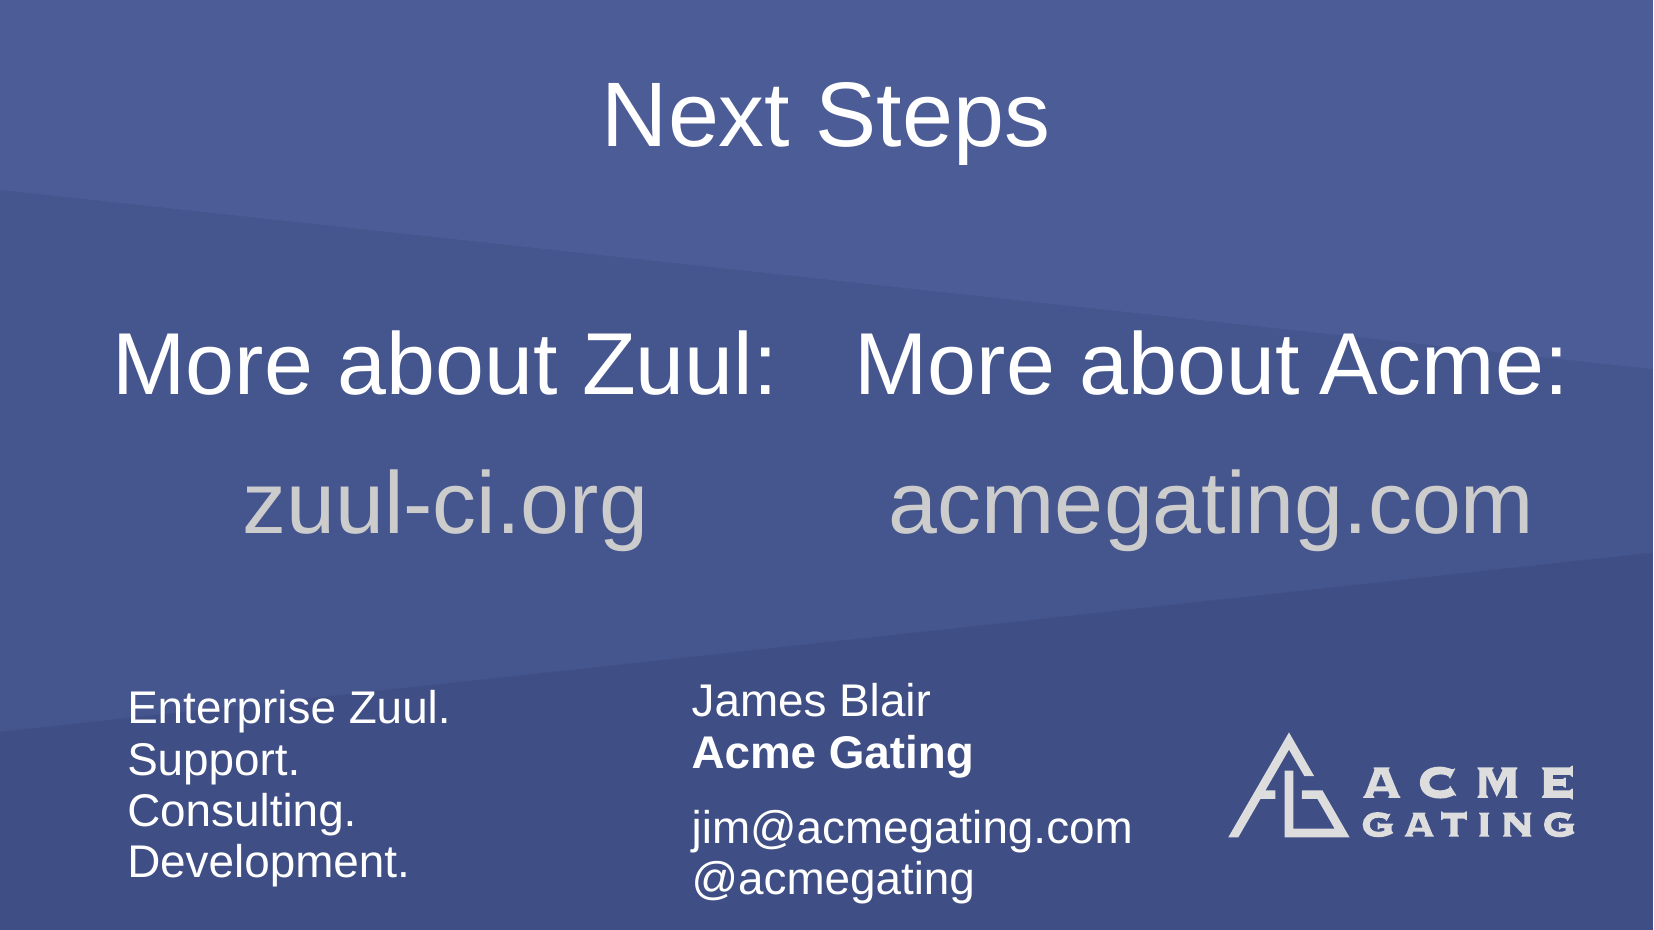

# Next Steps
More about Zuul:
zuul-ci.org
More about Acme:
acmegating.com
James Blair
Acme Gating
jim@acmegating.com
@acmegating
Enterprise Zuul. Support.
Consulting. Development.